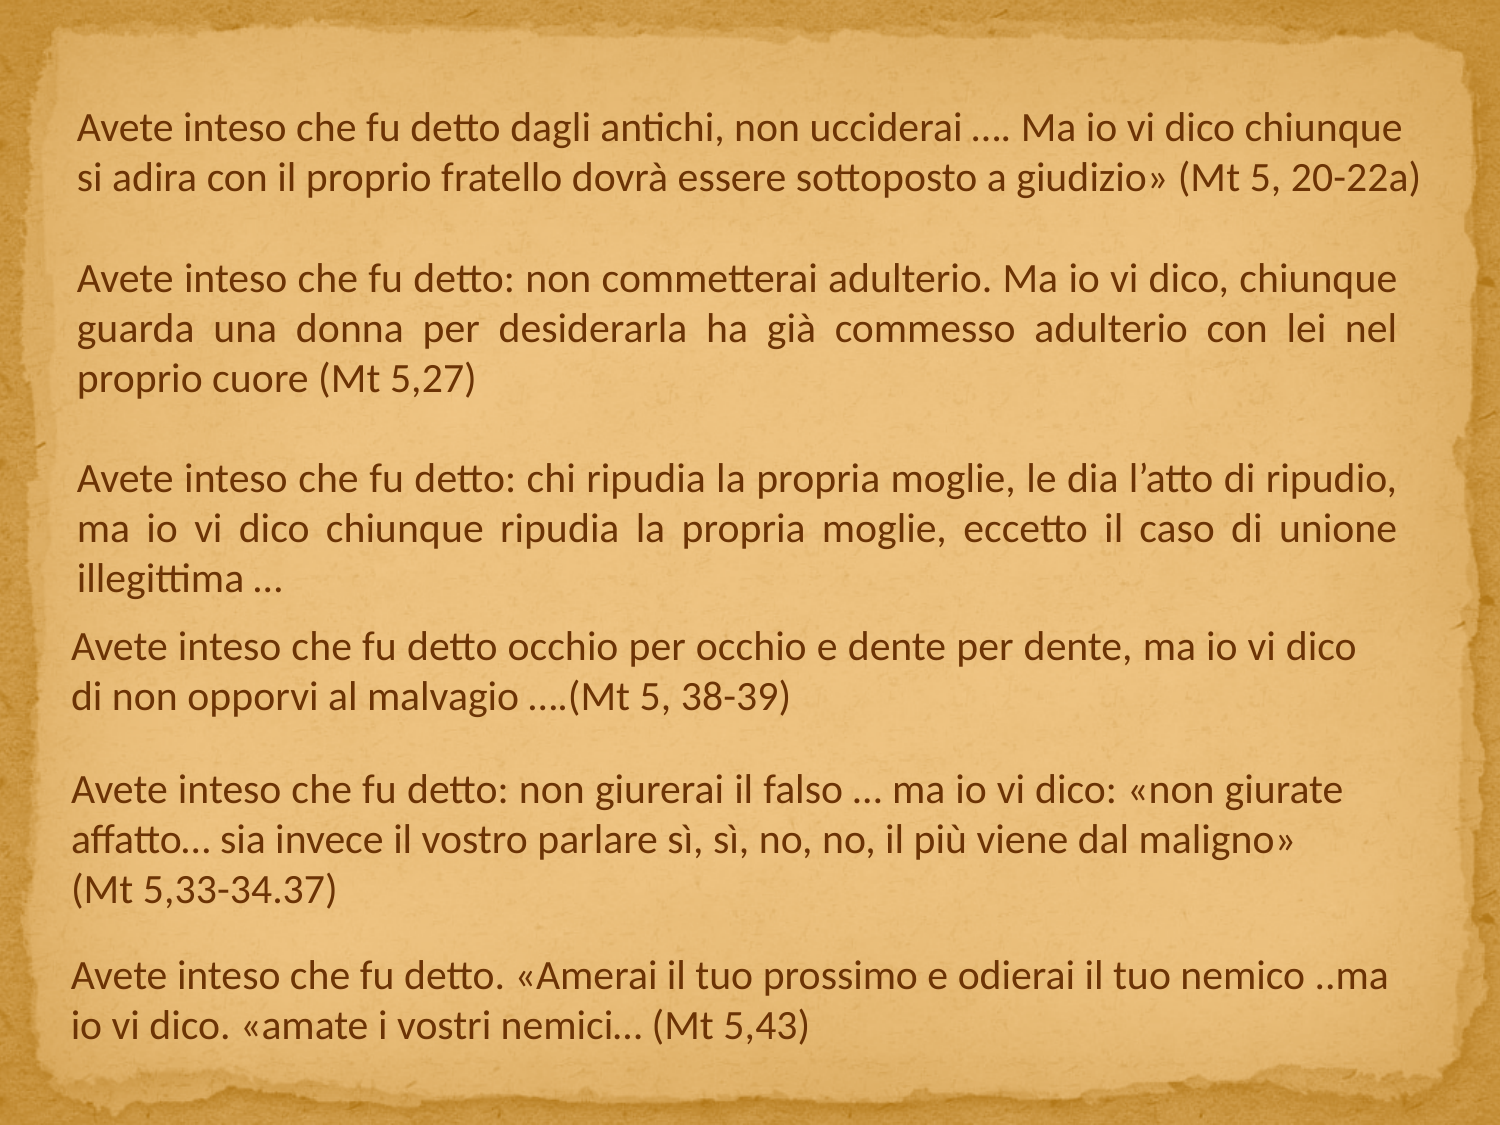

Avete inteso che fu detto dagli antichi, non ucciderai …. Ma io vi dico chiunque si adira con il proprio fratello dovrà essere sottoposto a giudizio» (Mt 5, 20-22a)
Avete inteso che fu detto: non commetterai adulterio. Ma io vi dico, chiunque guarda una donna per desiderarla ha già commesso adulterio con lei nel proprio cuore (Mt 5,27)
Avete inteso che fu detto: chi ripudia la propria moglie, le dia l’atto di ripudio, ma io vi dico chiunque ripudia la propria moglie, eccetto il caso di unione illegittima …
Avete inteso che fu detto occhio per occhio e dente per dente, ma io vi dico di non opporvi al malvagio ….(Mt 5, 38-39)
Avete inteso che fu detto: non giurerai il falso … ma io vi dico: «non giurate affatto… sia invece il vostro parlare sì, sì, no, no, il più viene dal maligno»
(Mt 5,33-34.37)
Avete inteso che fu detto. «Amerai il tuo prossimo e odierai il tuo nemico ..ma io vi dico. «amate i vostri nemici… (Mt 5,43)